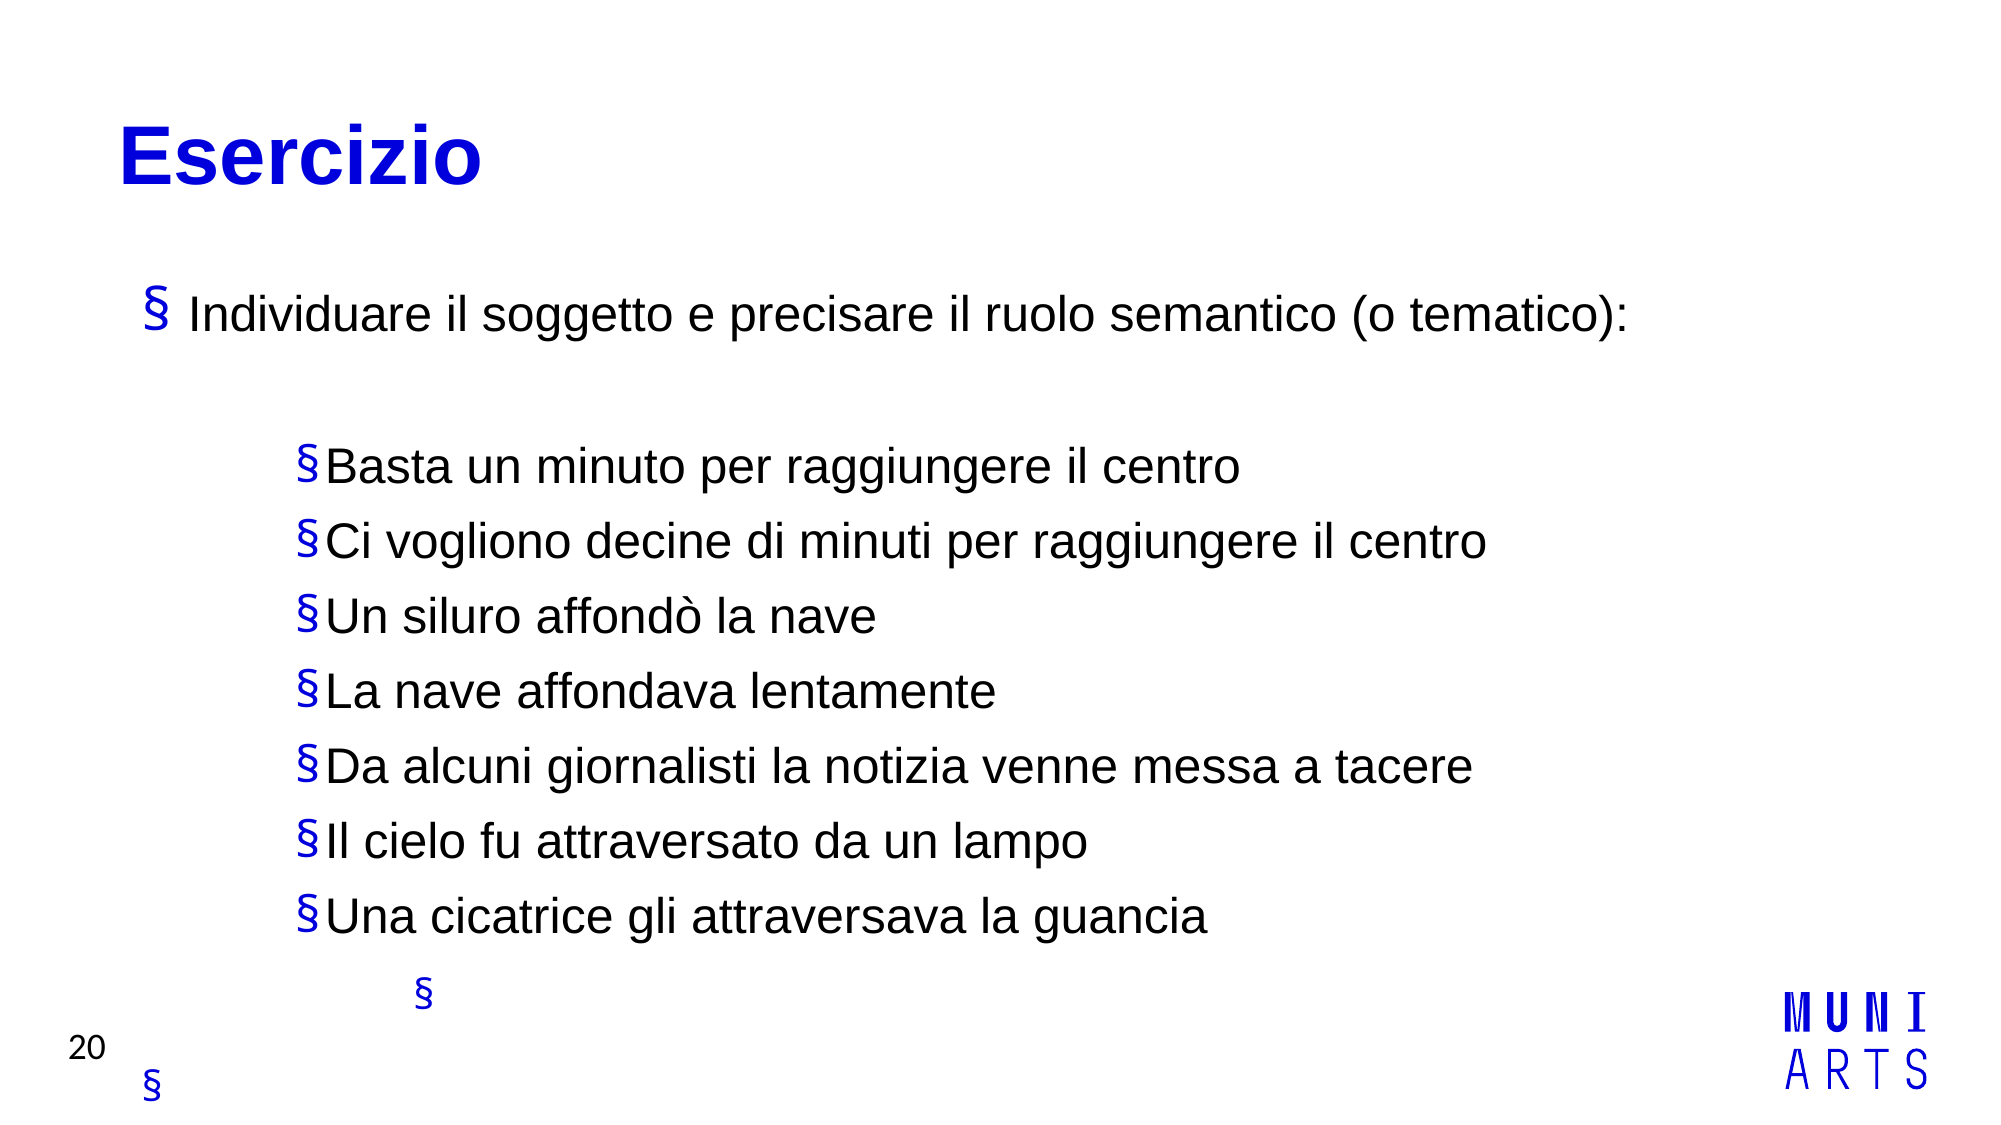

# Esercizio
 Individuare il soggetto e precisare il ruolo semantico (o tematico):
Basta un minuto per raggiungere il centro
Ci vogliono decine di minuti per raggiungere il centro
Un siluro affondò la nave
La nave affondava lentamente
Da alcuni giornalisti la notizia venne messa a tacere
Il cielo fu attraversato da un lampo
Una cicatrice gli attraversava la guancia